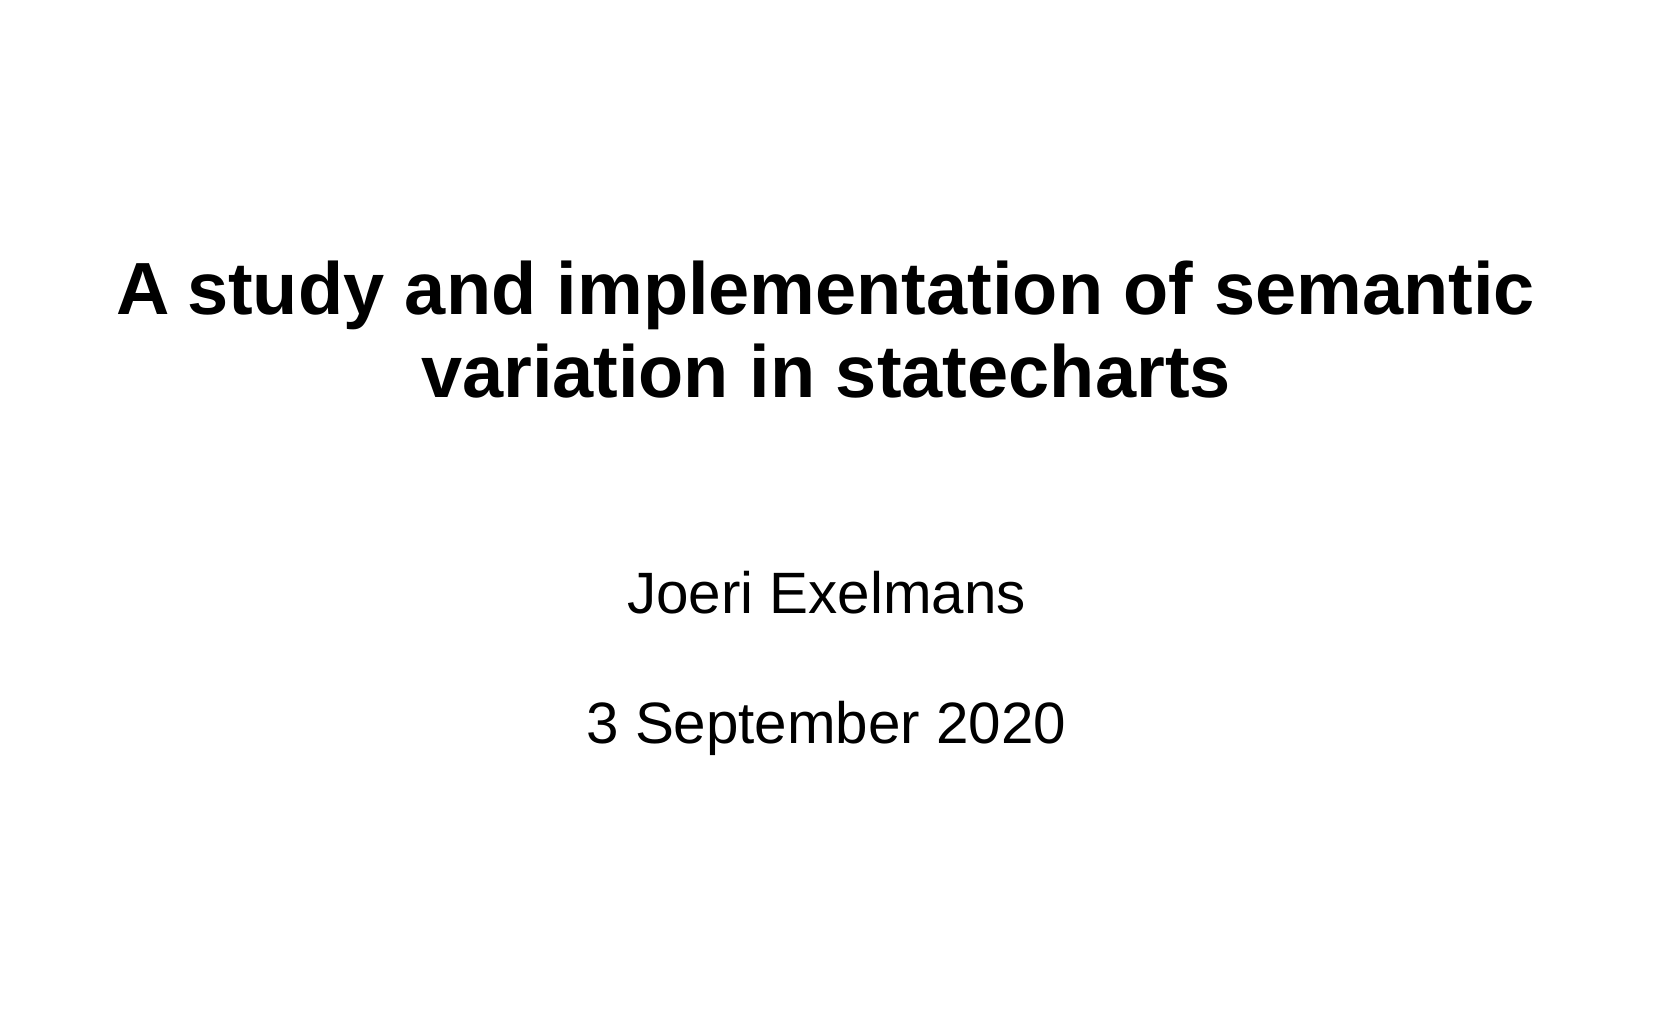

# A study and implementation of semantic variation in statecharts
Joeri Exelmans
3 September 2020